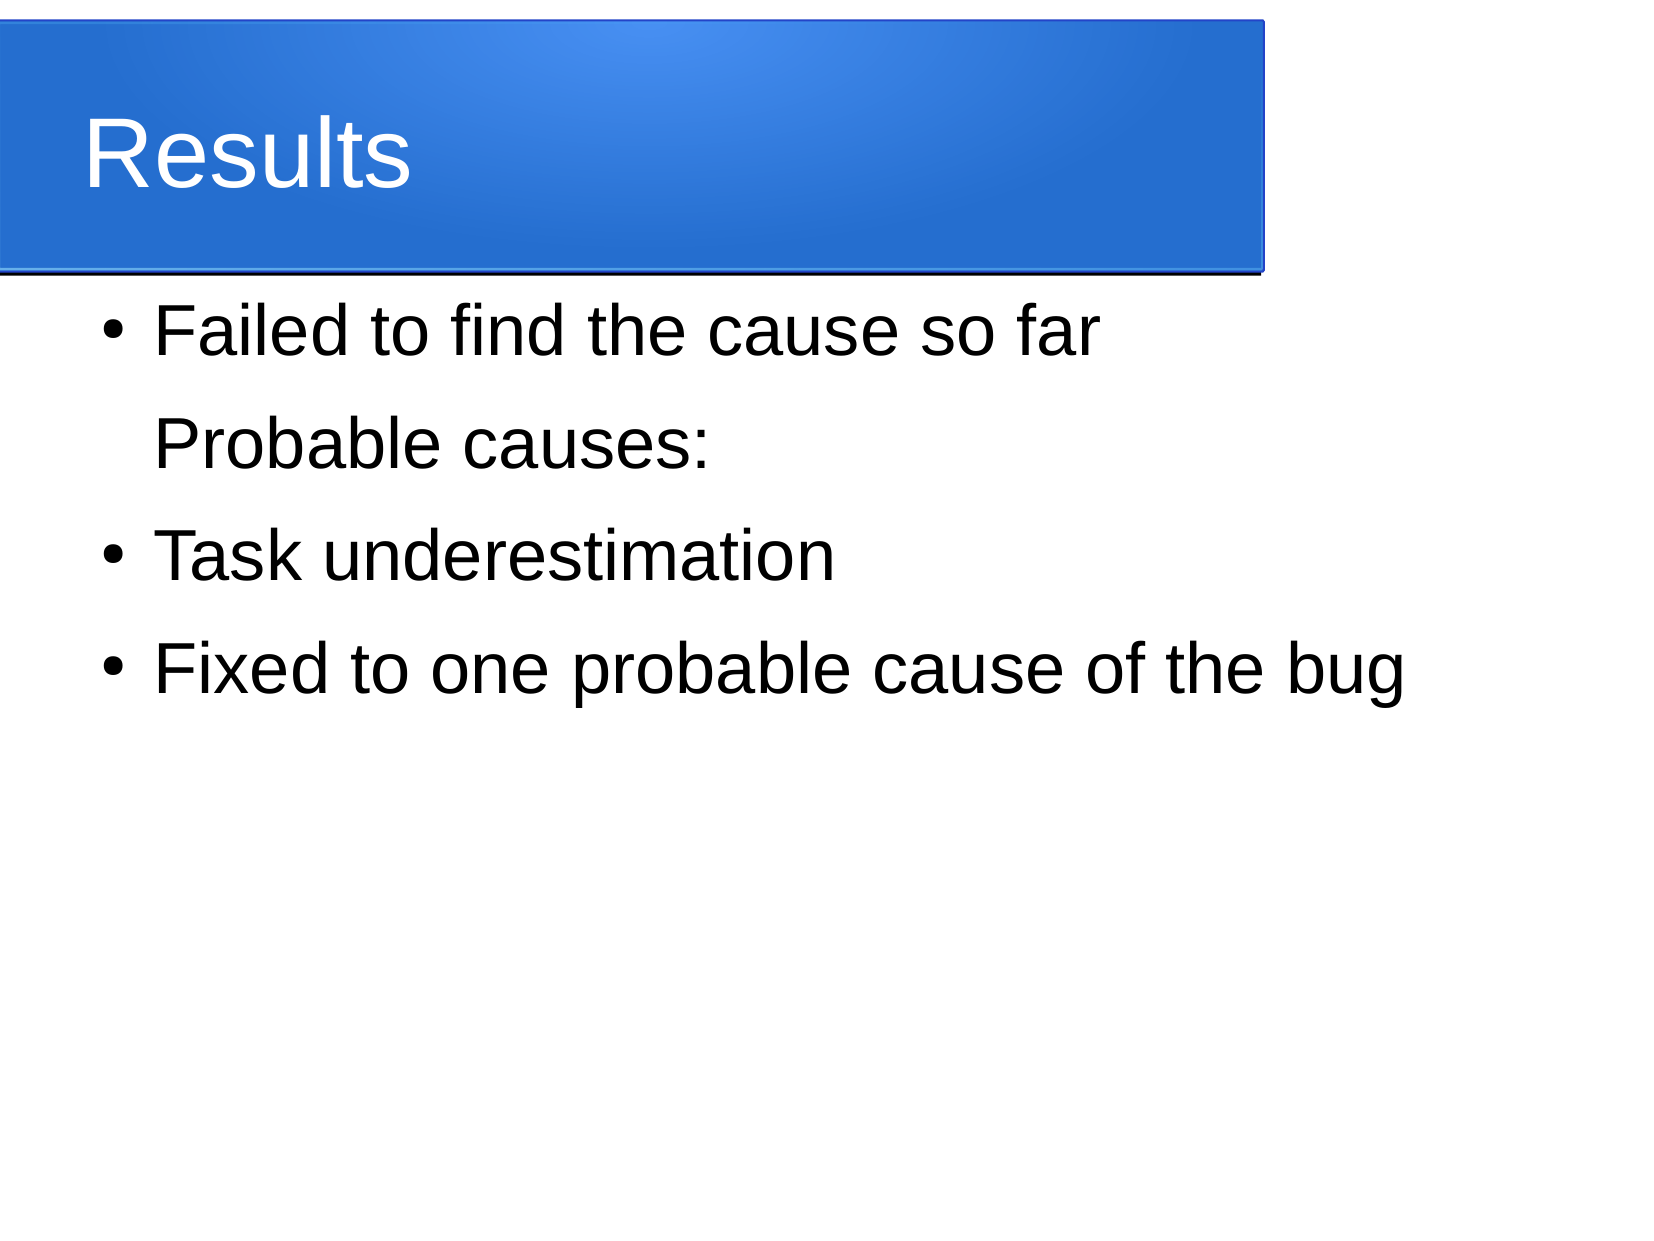

# Results
Failed to find the cause so far
Probable causes:
Task underestimation
Fixed to one probable cause of the bug